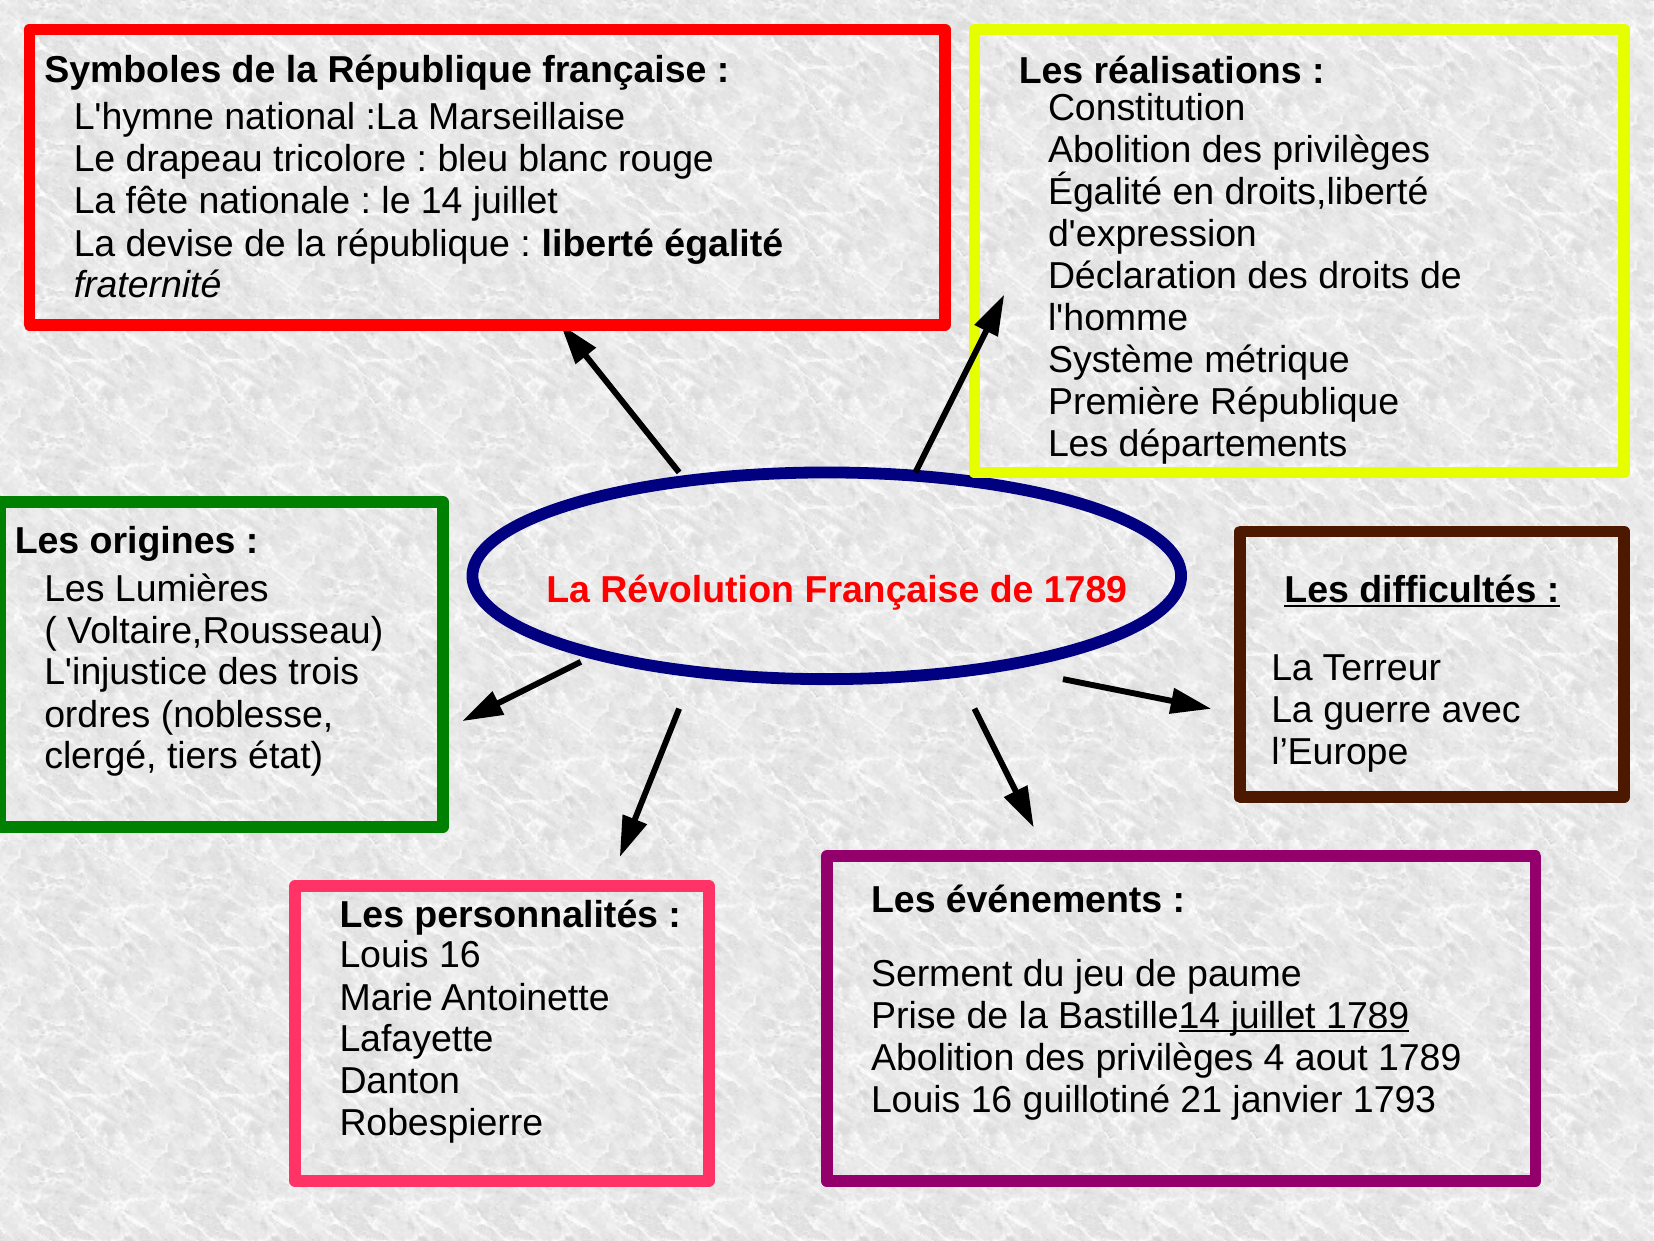

Symboles de la République française :
Les réalisations :
Constitution
Abolition des privilèges
Égalité en droits,liberté d'expression
Déclaration des droits de l'homme
Système métrique
Première République
Les départements
L'hymne national :La Marseillaise
Le drapeau tricolore : bleu blanc rouge
La fête nationale : le 14 juillet
La devise de la république : liberté égalité fraternité
Les origines :
Les Lumières ( Voltaire,Rousseau)
L'injustice des trois ordres (noblesse, clergé, tiers état)
La Révolution Française de 1789
Les difficultés :
La Terreur
La guerre avec l’Europe
Les événements :
Les personnalités :
Louis 16
Marie Antoinette
Lafayette
Danton
Robespierre
Serment du jeu de paume
Prise de la Bastille14 juillet 1789
Abolition des privilèges 4 aout 1789
Louis 16 guillotiné 21 janvier 1793